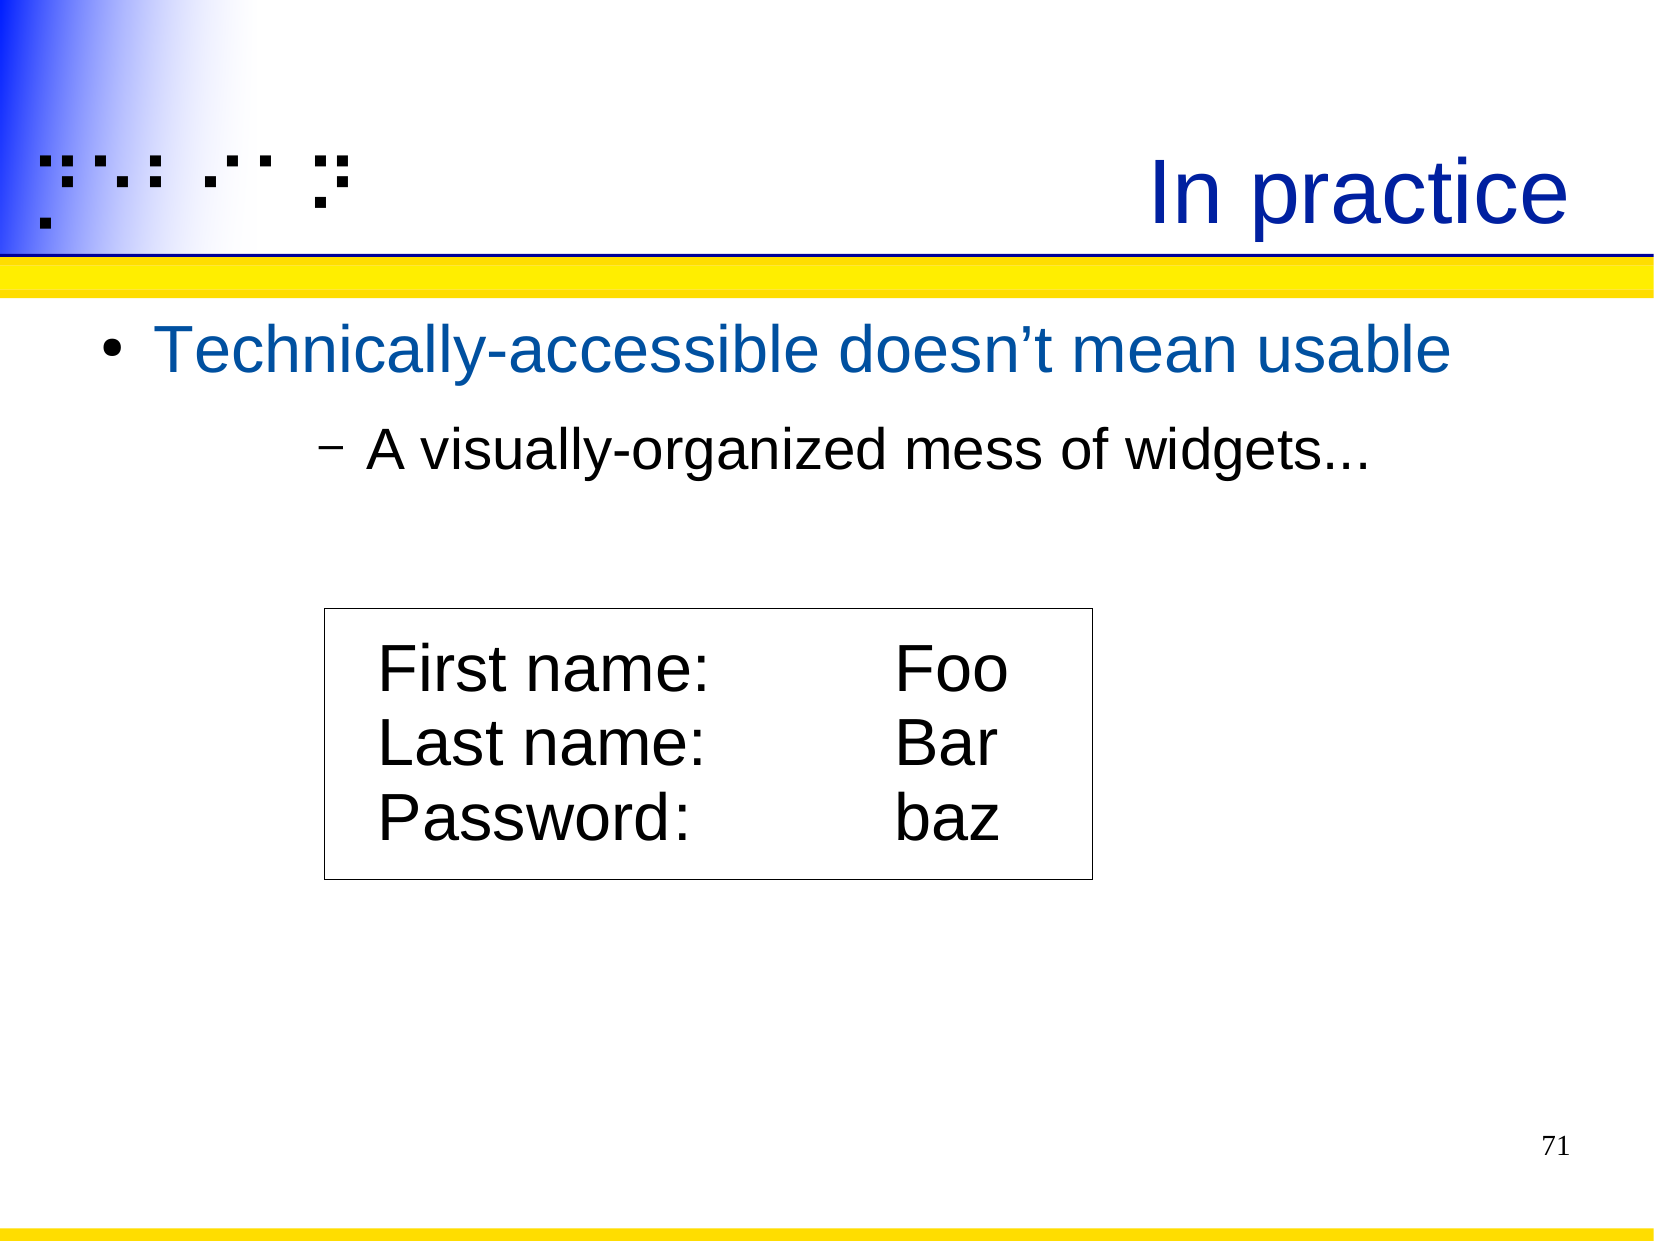

# In practice
Technically-accessible doesn’t mean usable
A visually-organized mess of widgets...
First name:			Foo
Last name:			Bar
Password	:			baz
71